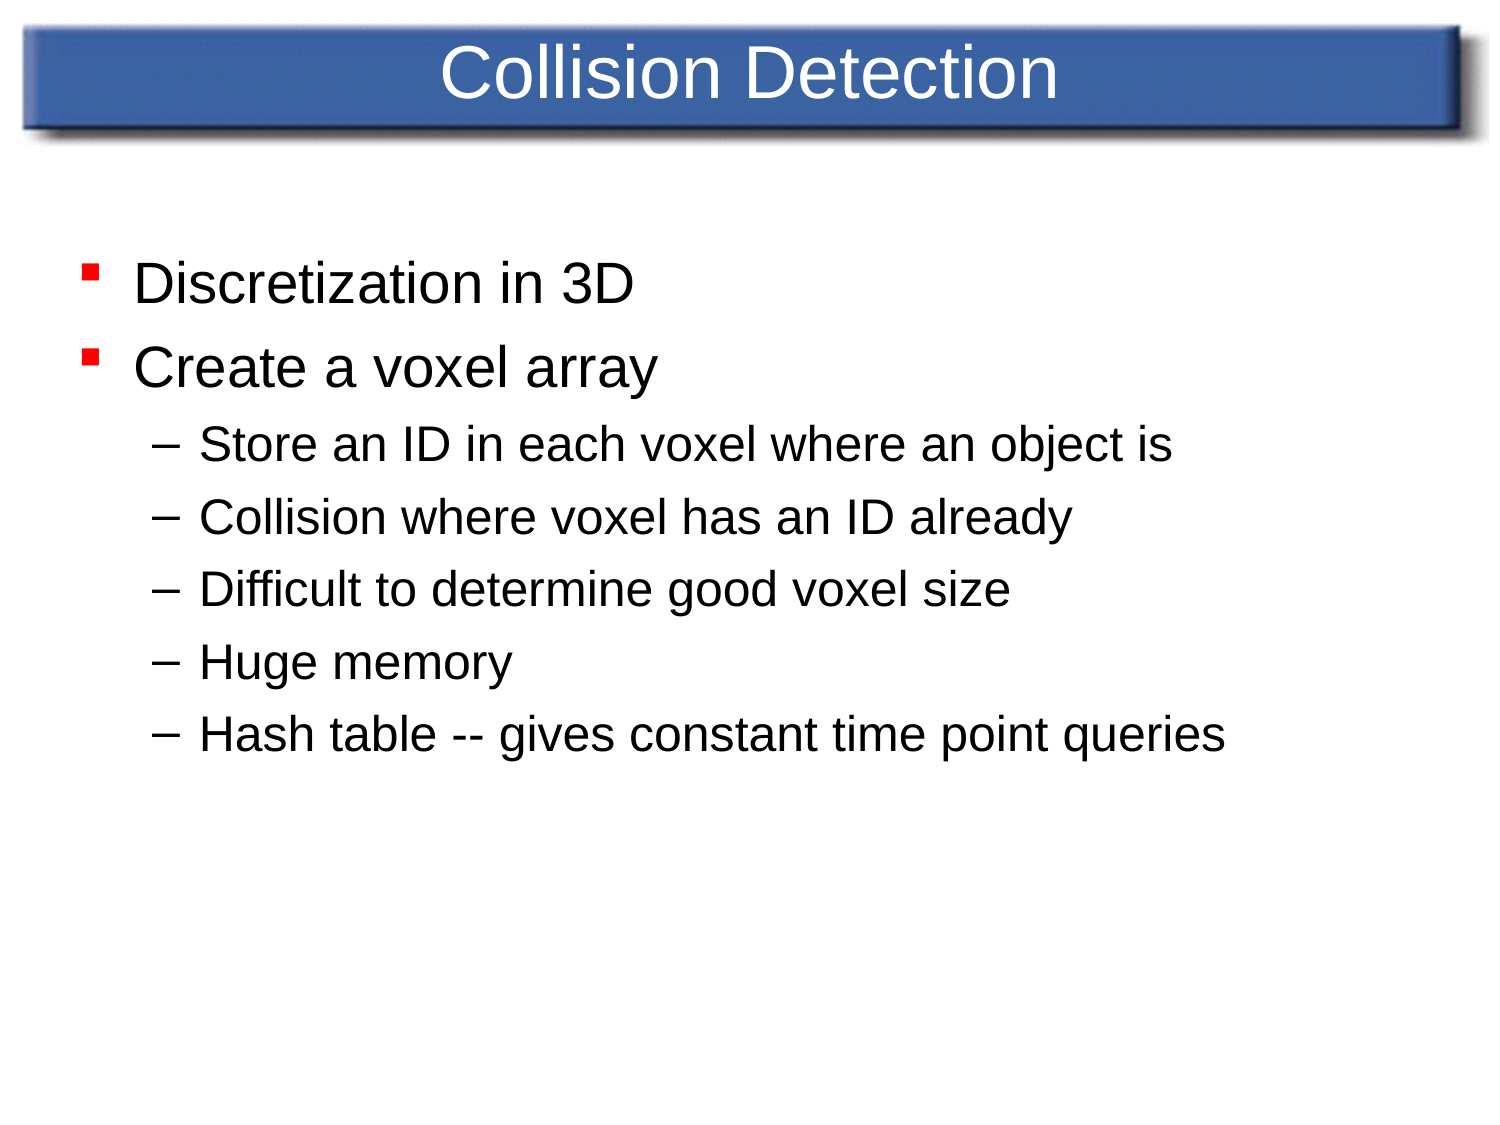

# Collision Detection
Discretization in 3D
Create a voxel array
Store an ID in each voxel where an object is
Collision where voxel has an ID already
Difficult to determine good voxel size
Huge memory
Hash table -- gives constant time point queries